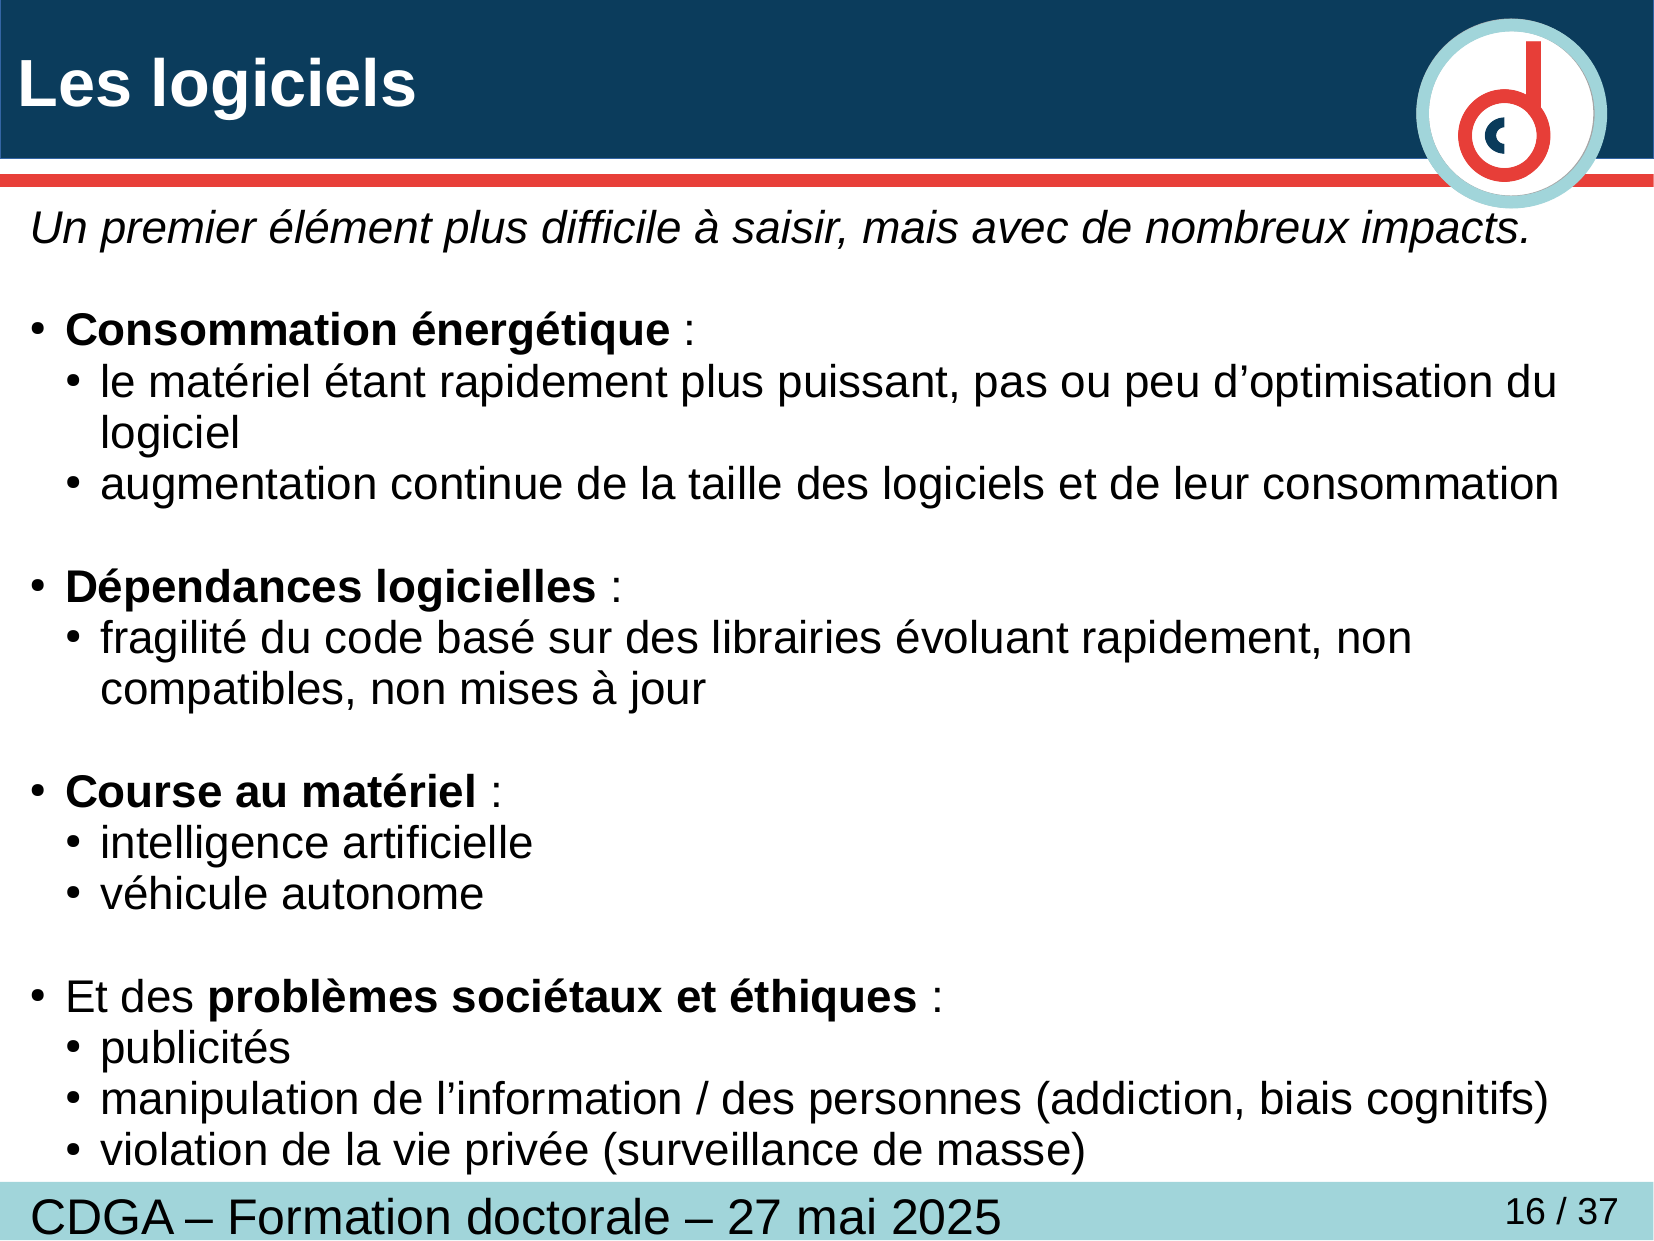

# Les logiciels
Un premier élément plus difficile à saisir, mais avec de nombreux impacts.
Consommation énergétique :
le matériel étant rapidement plus puissant, pas ou peu d’optimisation du logiciel
augmentation continue de la taille des logiciels et de leur consommation
Dépendances logicielles :
fragilité du code basé sur des librairies évoluant rapidement, non compatibles, non mises à jour
Course au matériel :
intelligence artificielle
véhicule autonome
Et des problèmes sociétaux et éthiques :
publicités
manipulation de l’information / des personnes (addiction, biais cognitifs)
violation de la vie privée (surveillance de masse)